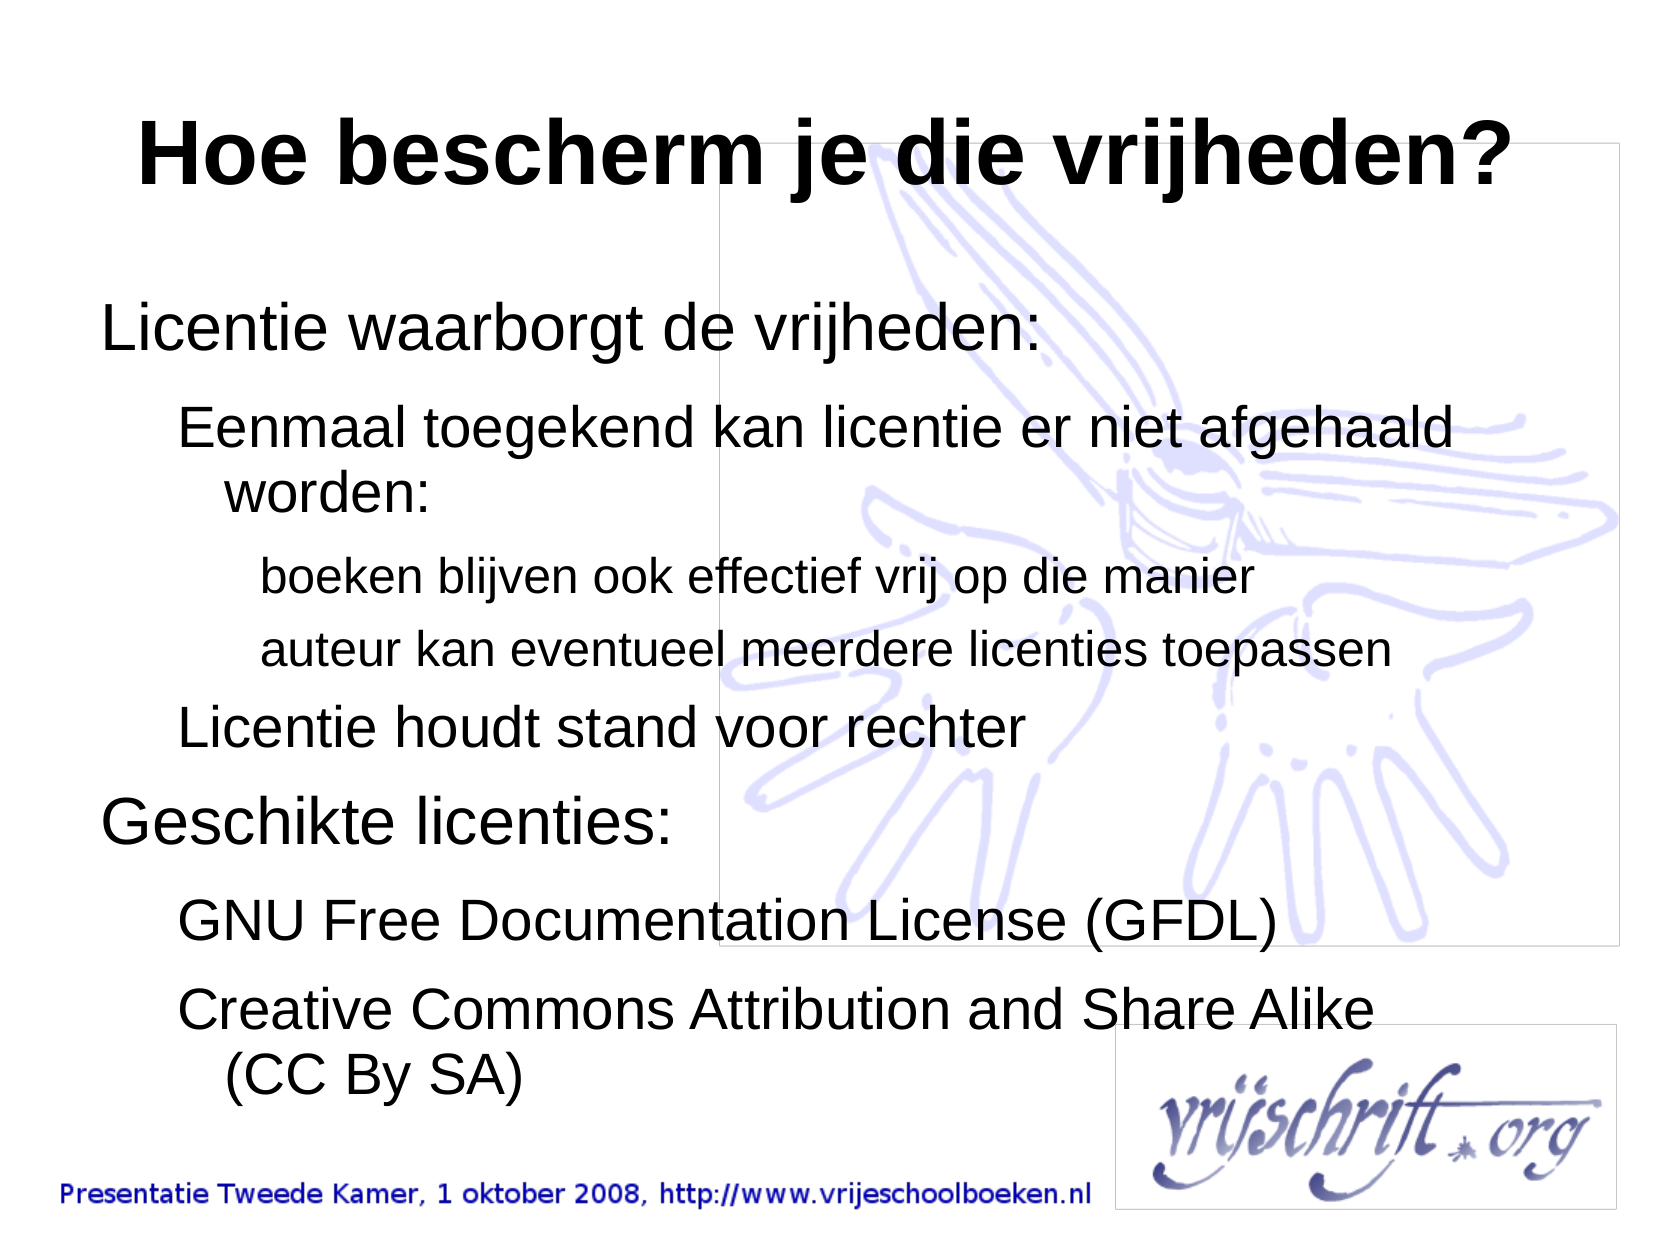

# Hoe bescherm je die vrijheden?
Licentie waarborgt de vrijheden:
Eenmaal toegekend kan licentie er niet afgehaald worden:
boeken blijven ook effectief vrij op die manier
auteur kan eventueel meerdere licenties toepassen
Licentie houdt stand voor rechter
Geschikte licenties:
GNU Free Documentation License (GFDL)
Creative Commons Attribution and Share Alike
(CC By SA)